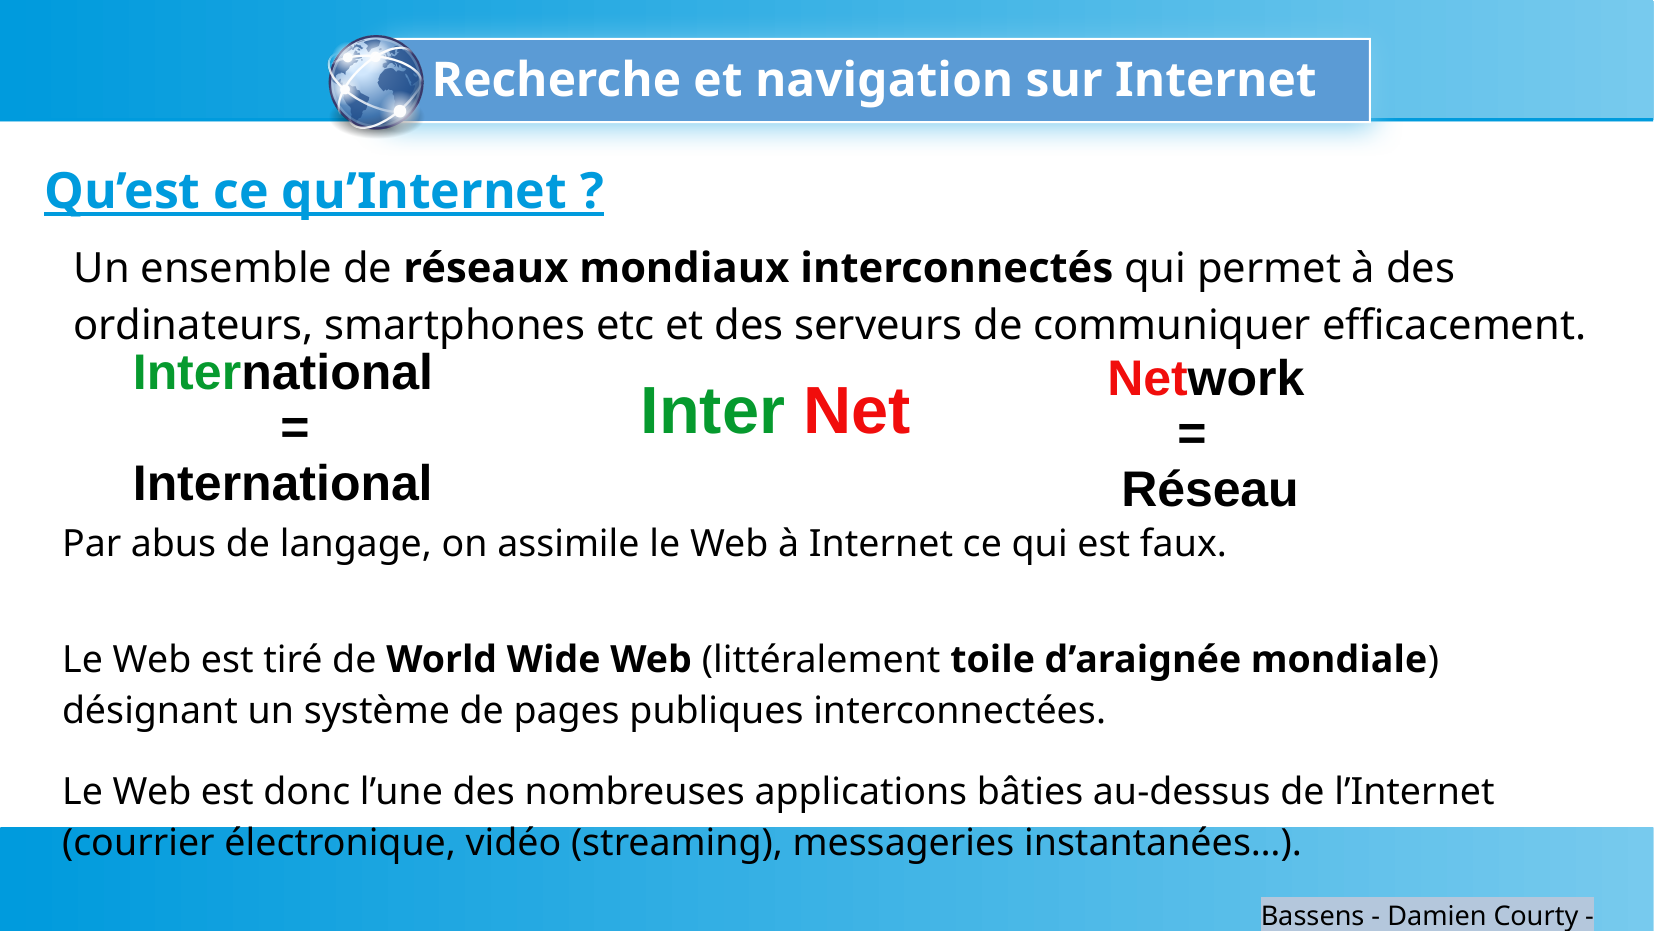

Recherche et navigation sur Internet
Qu’est ce qu’Internet ?
Un ensemble de réseaux mondiaux interconnectés qui permet à des ordinateurs, smartphones etc et des serveurs de communiquer efficacement.
International
		=
International
Network
 =
 Réseau
Inter Net
Par abus de langage, on assimile le Web à Internet ce qui est faux.
Le Web est tiré de World Wide Web (littéralement toile d’araignée mondiale) désignant un système de pages publiques interconnectées.
Le Web est donc l’une des nombreuses applications bâties au-dessus de l’Internet (courrier électronique, vidéo (streaming), messageries instantanées…).
Bassens - Damien Courty - 2024